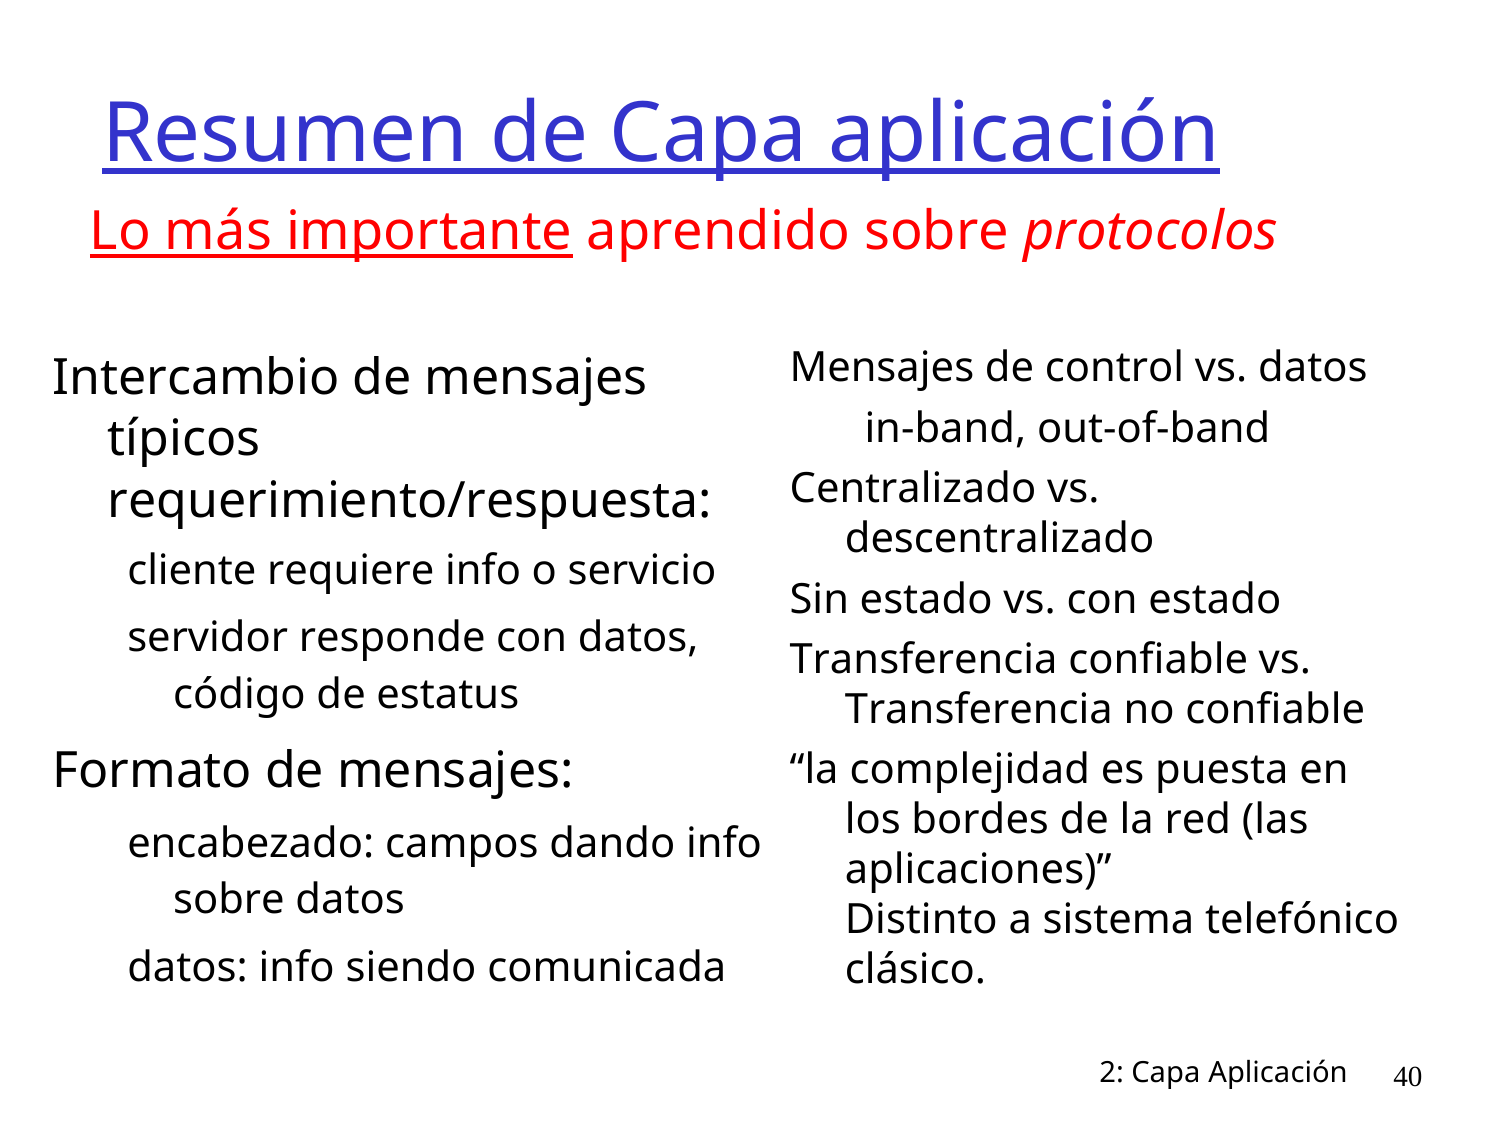

# Resumen de Capa aplicación
Lo más importante aprendido sobre protocolos
Intercambio de mensajes típicos requerimiento/respuesta:
cliente requiere info o servicio
servidor responde con datos, código de estatus
Formato de mensajes:
encabezado: campos dando info sobre datos
datos: info siendo comunicada
Mensajes de control vs. datos
in-band, out-of-band
Centralizado vs. descentralizado
Sin estado vs. con estado
Transferencia confiable vs. Transferencia no confiable
“la complejidad es puesta en los bordes de la red (las aplicaciones)”
Distinto a sistema telefónico clásico.